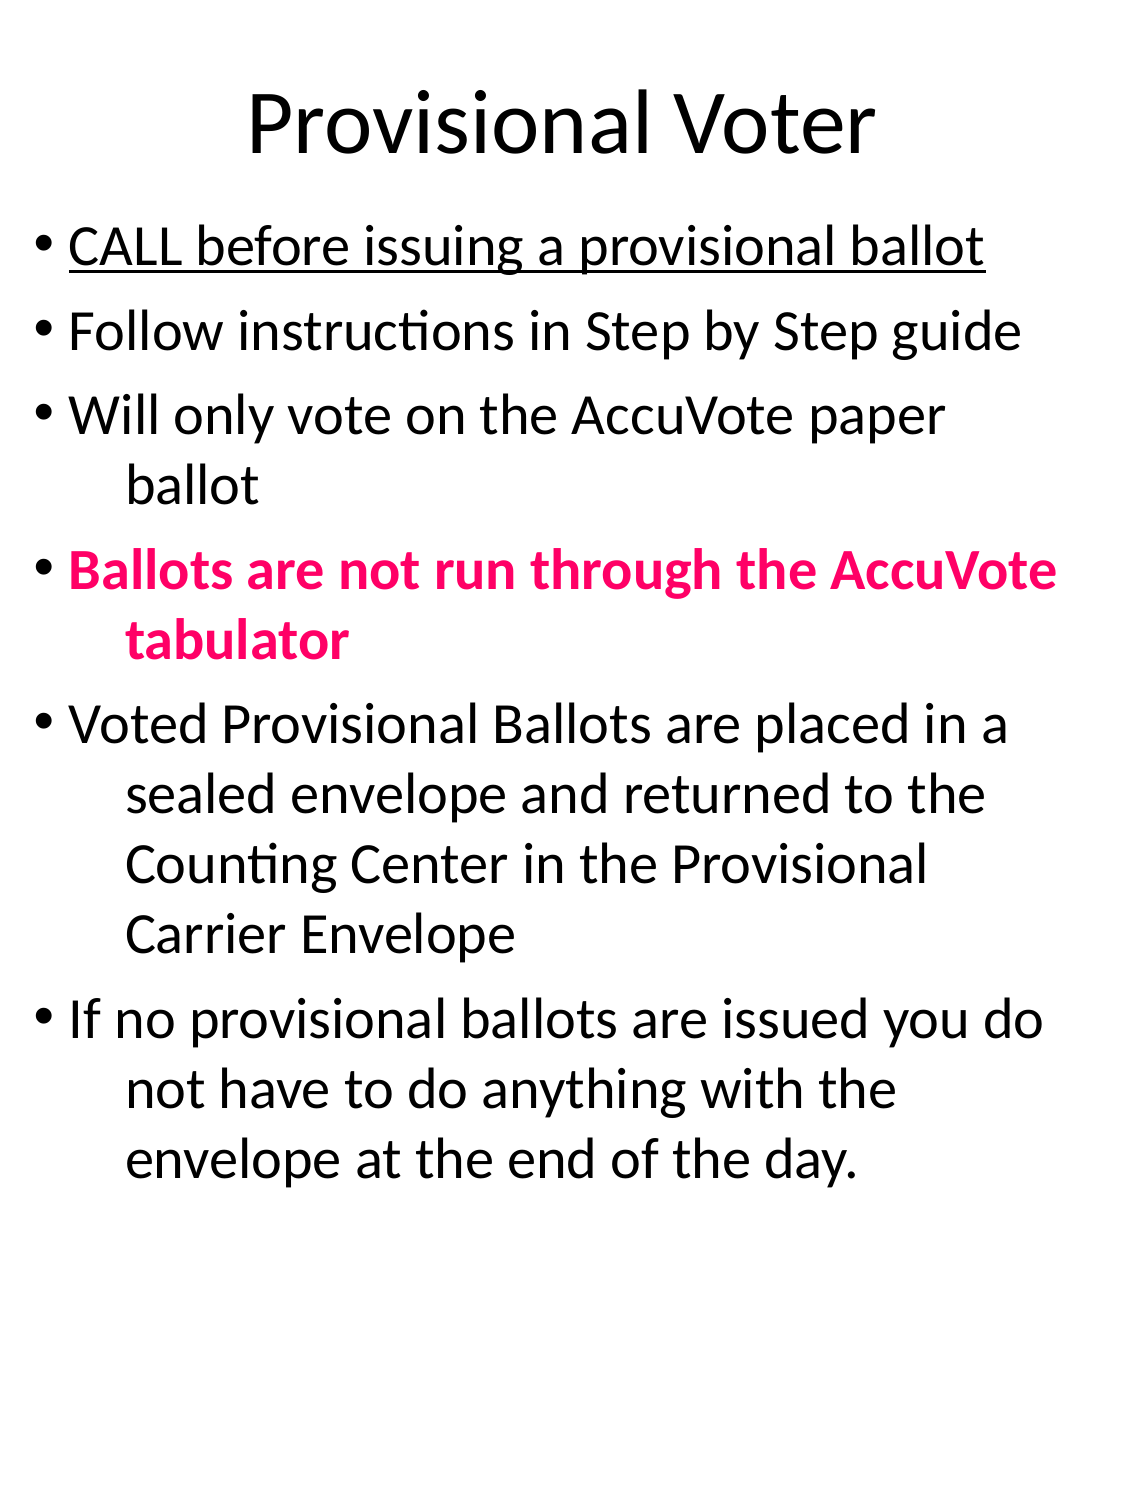

Provisional Voter
CALL before issuing a provisional ballot
Follow instructions in Step by Step guide
Will only vote on the AccuVote paper ballot
Ballots are not run through the AccuVote tabulator
Voted Provisional Ballots are placed in a sealed envelope and returned to the Counting Center in the Provisional Carrier Envelope
If no provisional ballots are issued you do not have to do anything with the envelope at the end of the day.